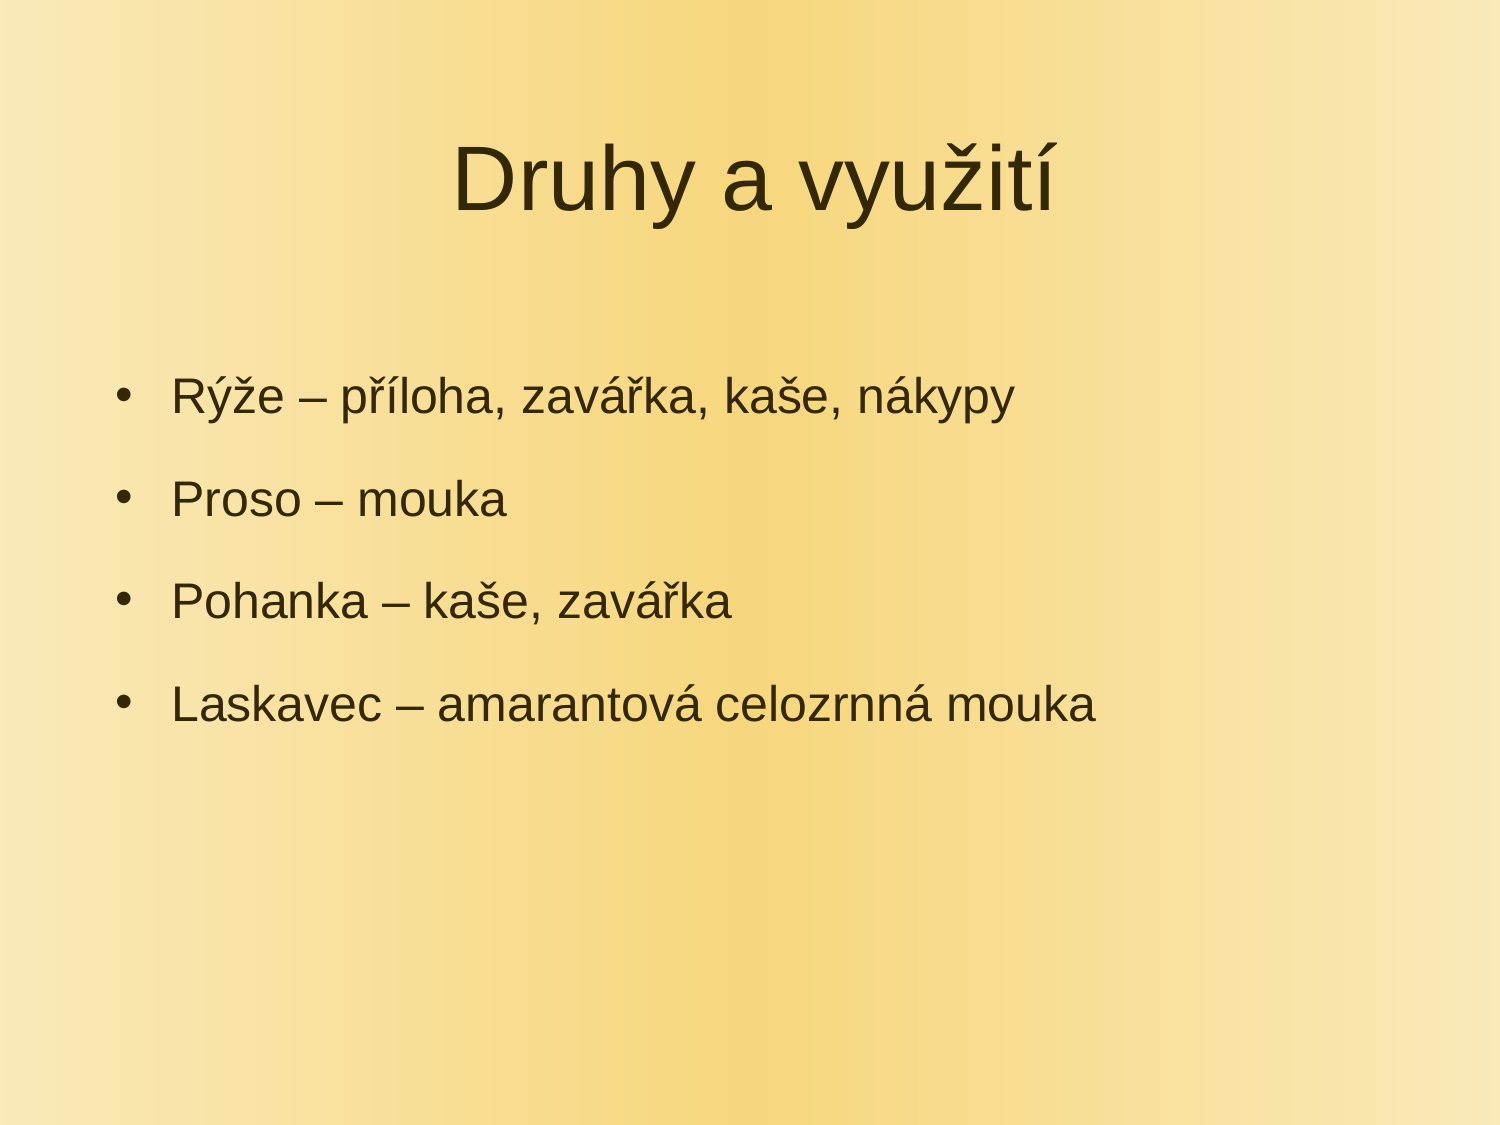

# Druhy a využití
Rýže – příloha, zavářka, kaše, nákypy
Proso – mouka
Pohanka – kaše, zavářka
Laskavec – amarantová celozrnná mouka